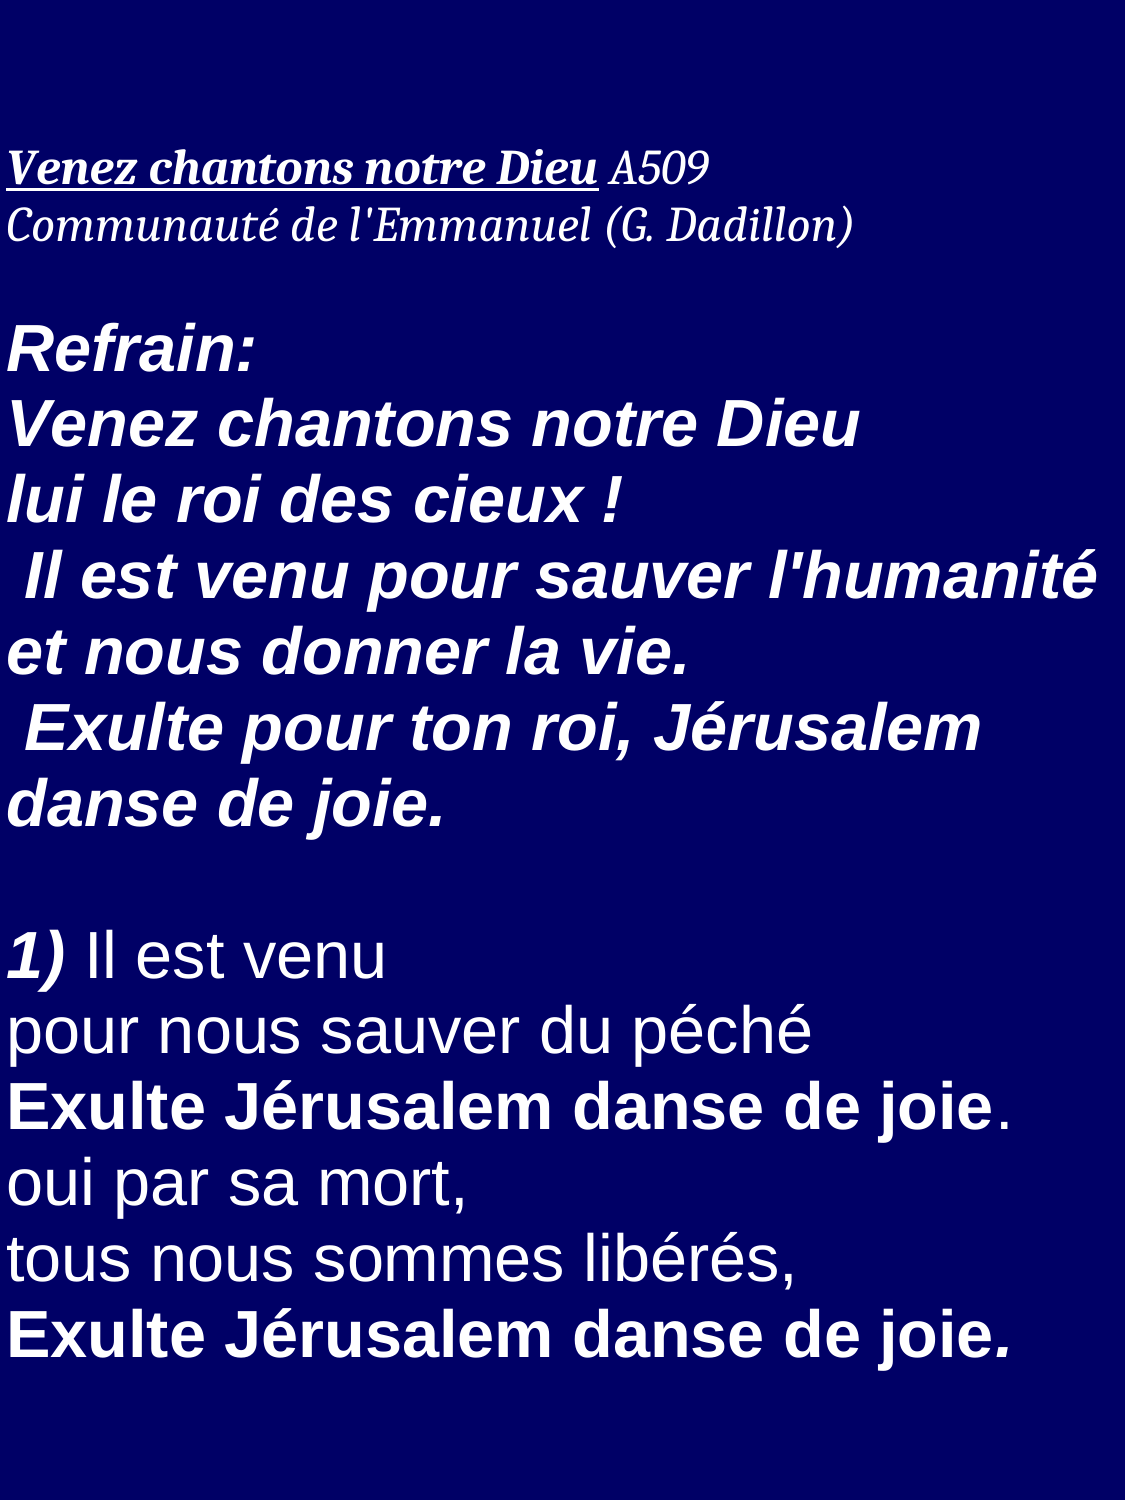

Venez chantons notre Dieu A509
Communauté de l'Emmanuel (G. Dadillon)
Refrain:
Venez chantons notre Dieu
lui le roi des cieux !
 Il est venu pour sauver l'humanité
et nous donner la vie.
 Exulte pour ton roi, Jérusalem
danse de joie.
1) Il est venu
pour nous sauver du péché
Exulte Jérusalem danse de joie.
oui par sa mort,
tous nous sommes libérés,
Exulte Jérusalem danse de joie.